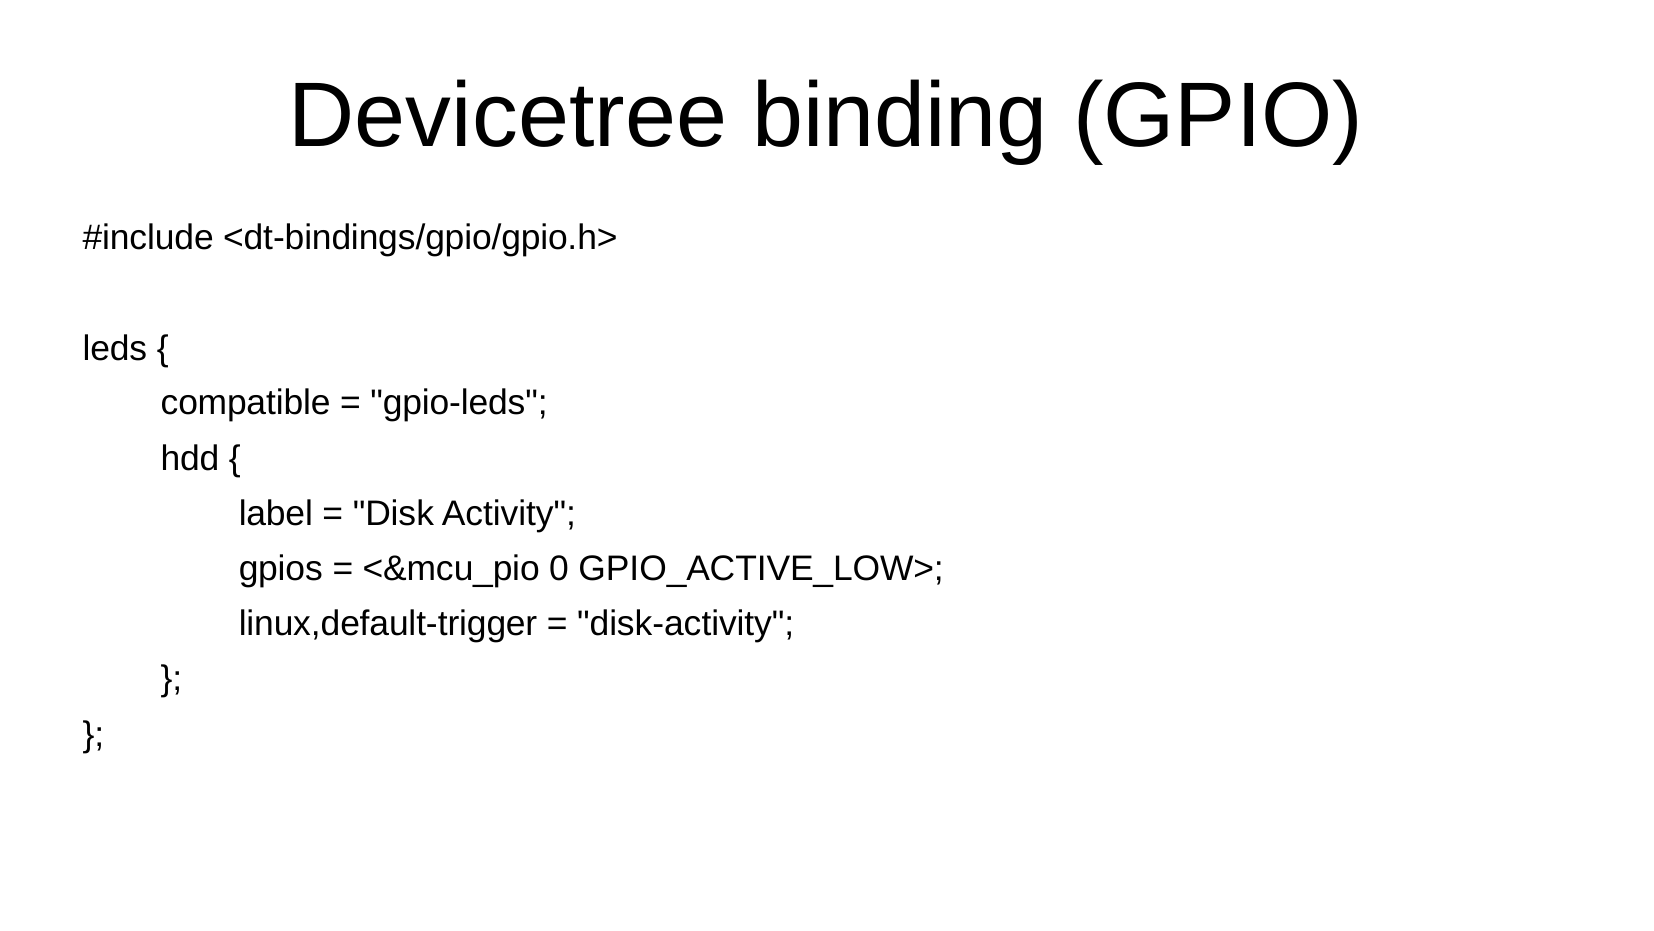

# Devicetree binding (GPIO)
#include <dt-bindings/gpio/gpio.h>
leds {
 compatible = "gpio-leds";
 hdd {
 label = "Disk Activity";
 gpios = <&mcu_pio 0 GPIO_ACTIVE_LOW>;
 linux,default-trigger = "disk-activity";
 };
};